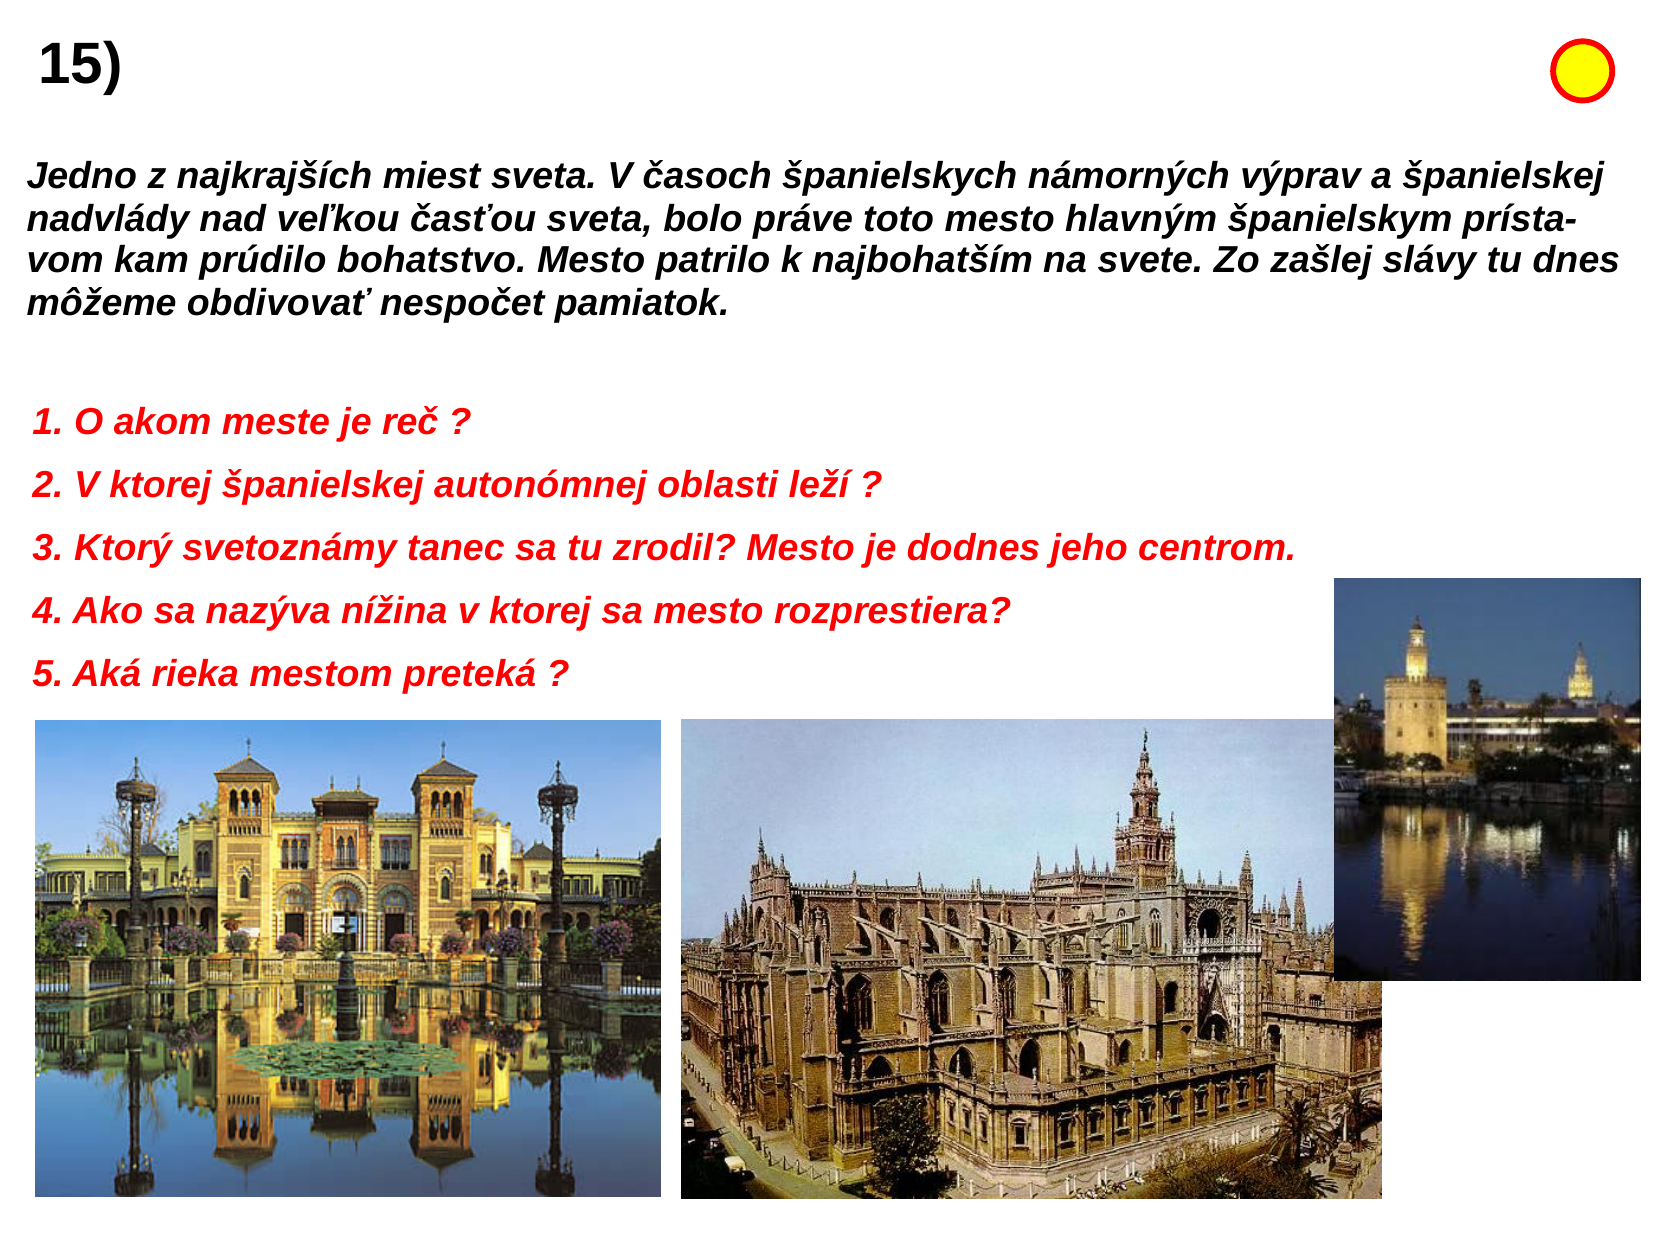

15)
Jedno z najkrajších miest sveta. V časoch španielskych námorných výprav a španielskej
nadvlády nad veľkou časťou sveta, bolo práve toto mesto hlavným španielskym prísta-
vom kam prúdilo bohatstvo. Mesto patrilo k najbohatším na svete. Zo zašlej slávy tu dnes
môžeme obdivovať nespočet pamiatok.
1. O akom meste je reč ?
2. V ktorej španielskej autonómnej oblasti leží ?
3. Ktorý svetoznámy tanec sa tu zrodil? Mesto je dodnes jeho centrom.
4. Ako sa nazýva nížina v ktorej sa mesto rozprestiera?
5. Aká rieka mestom preteká ?